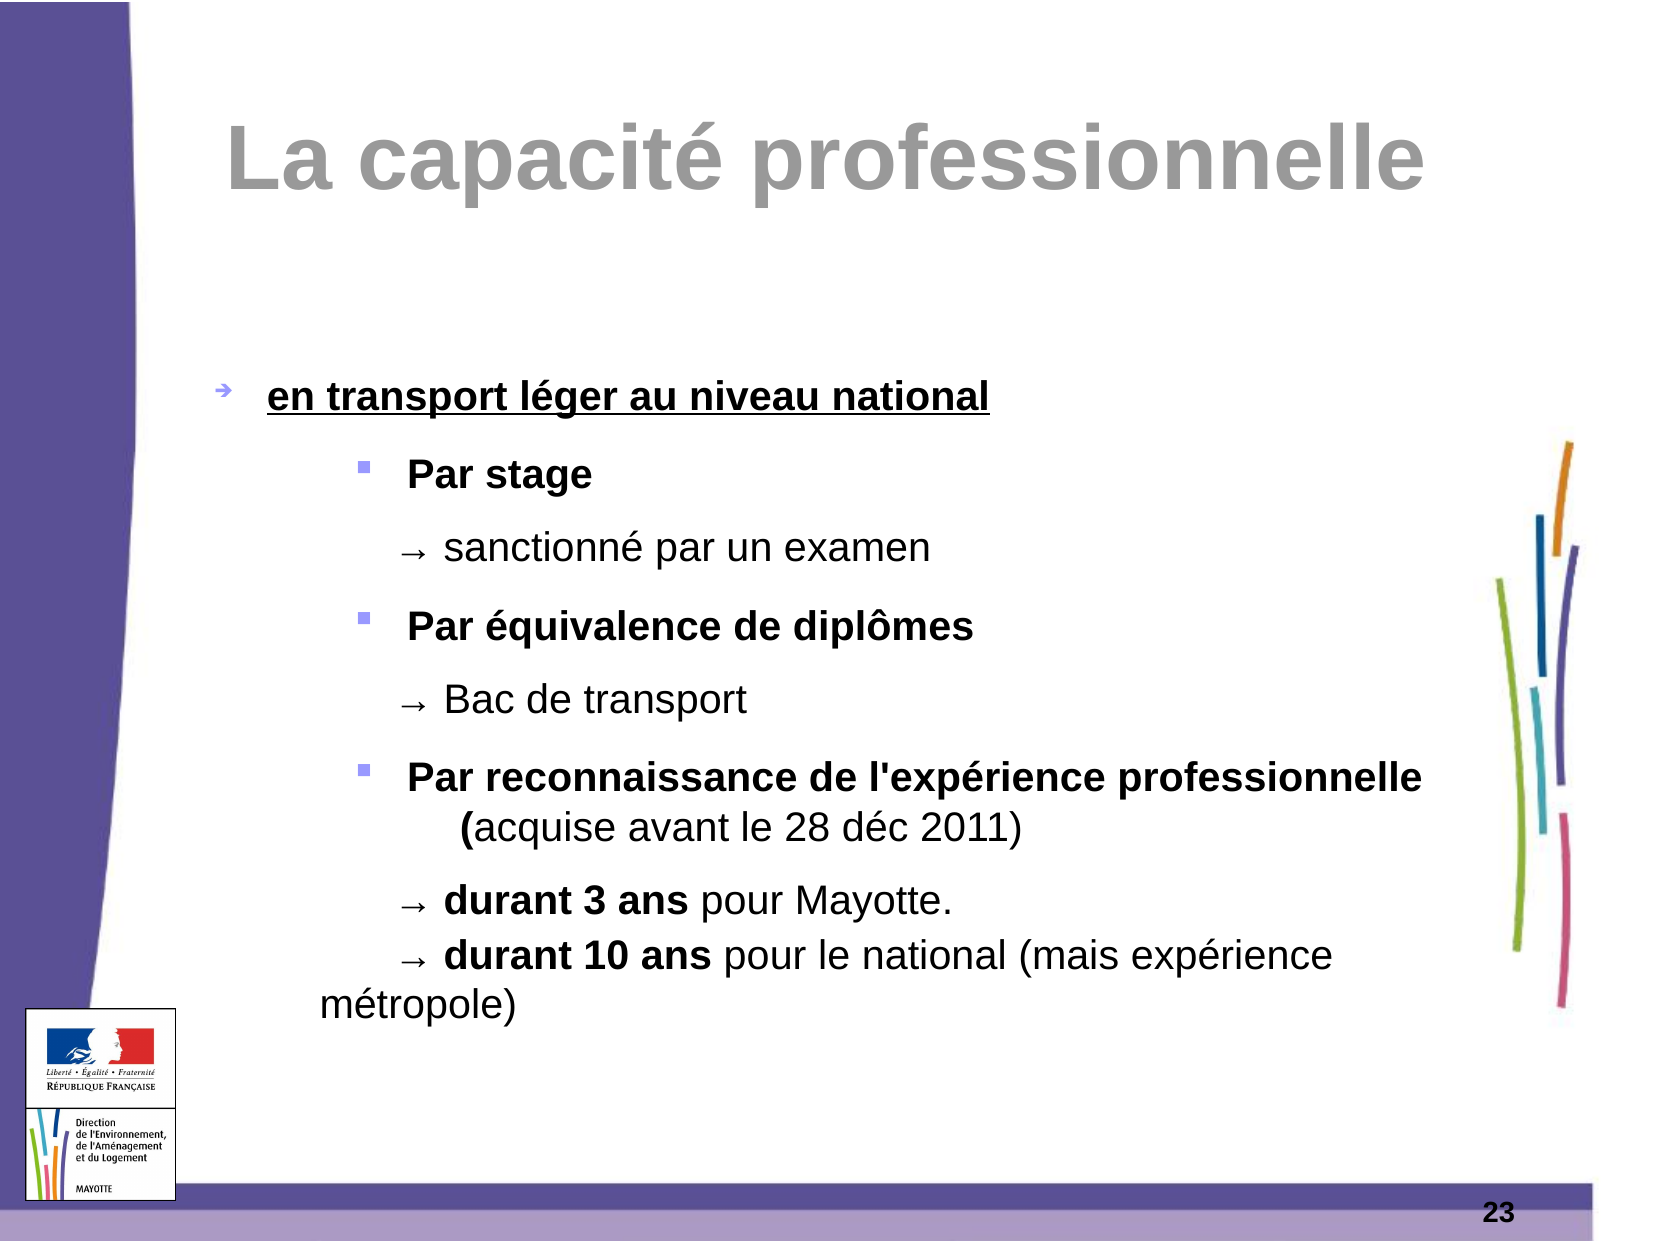

# La capacité professionnelle
en transport léger au niveau national
Par stage
 		→ sanctionné par un examen
Par équivalence de diplômes
 		→ Bac de transport
Par reconnaissance de l'expérience professionnelle (acquise avant le 28 déc 2011)
 		→ durant 3 ans pour Mayotte.
 		→ durant 10 ans pour le national (mais expérience métropole)